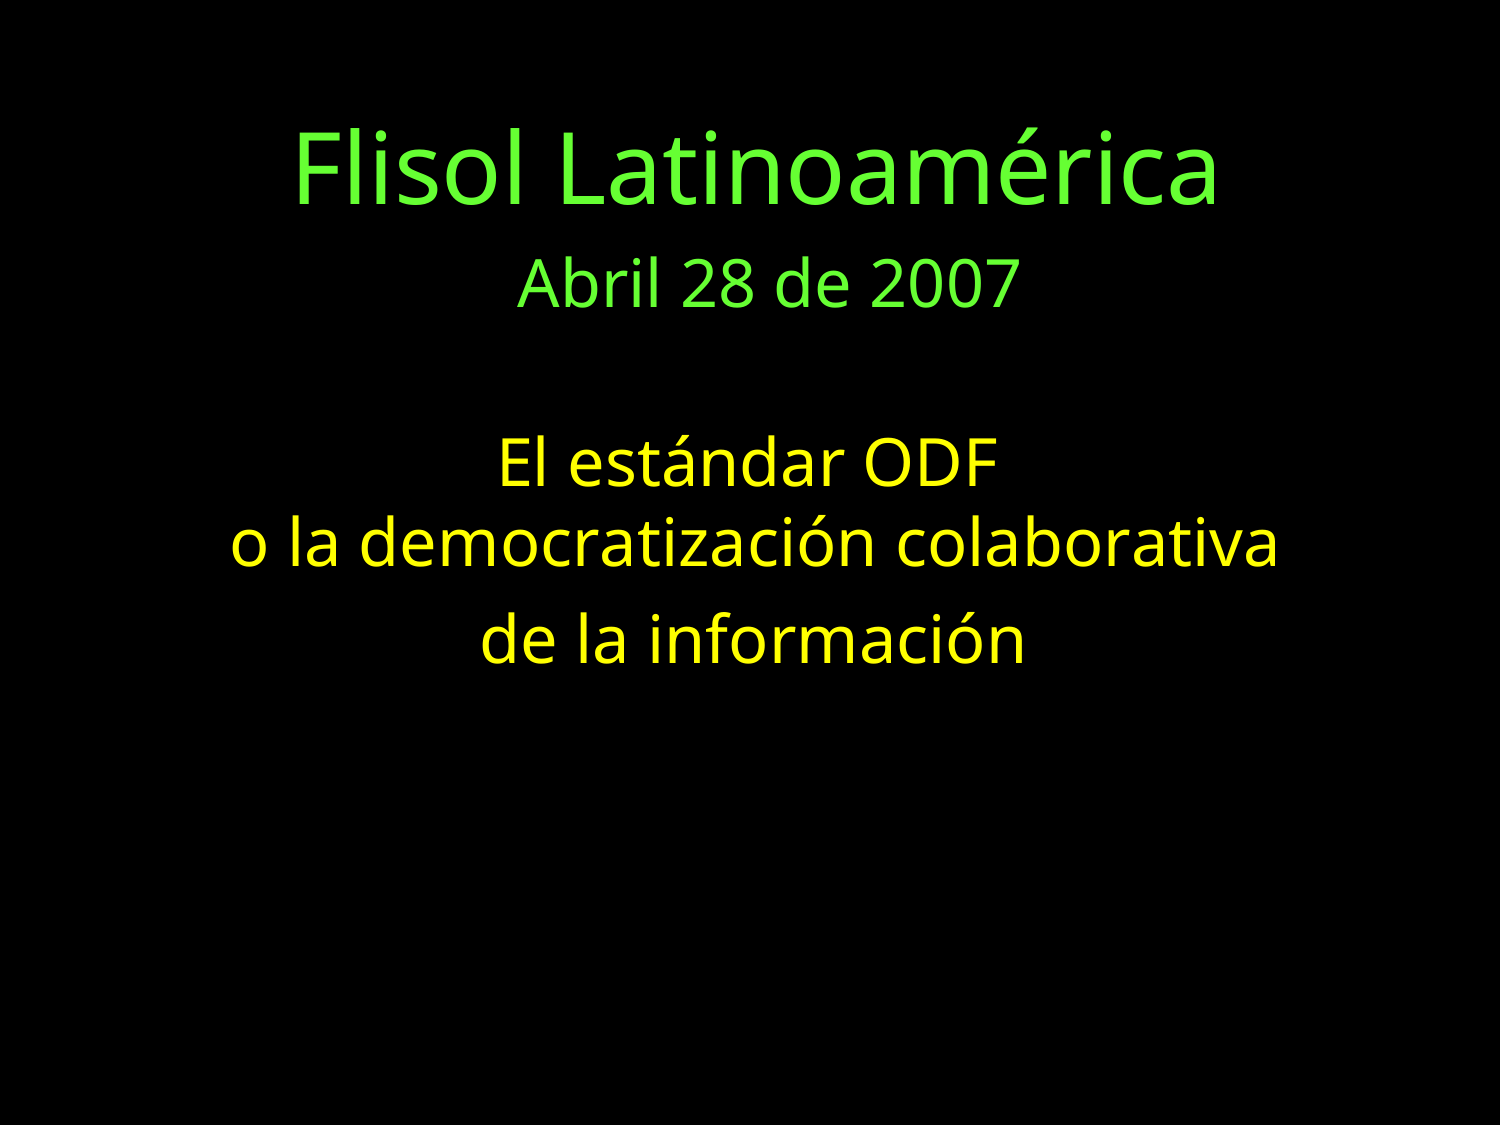

Flisol Latinoamérica
Abril 28 de 2007
# El estándar ODF o la democratización colaborativa de la información